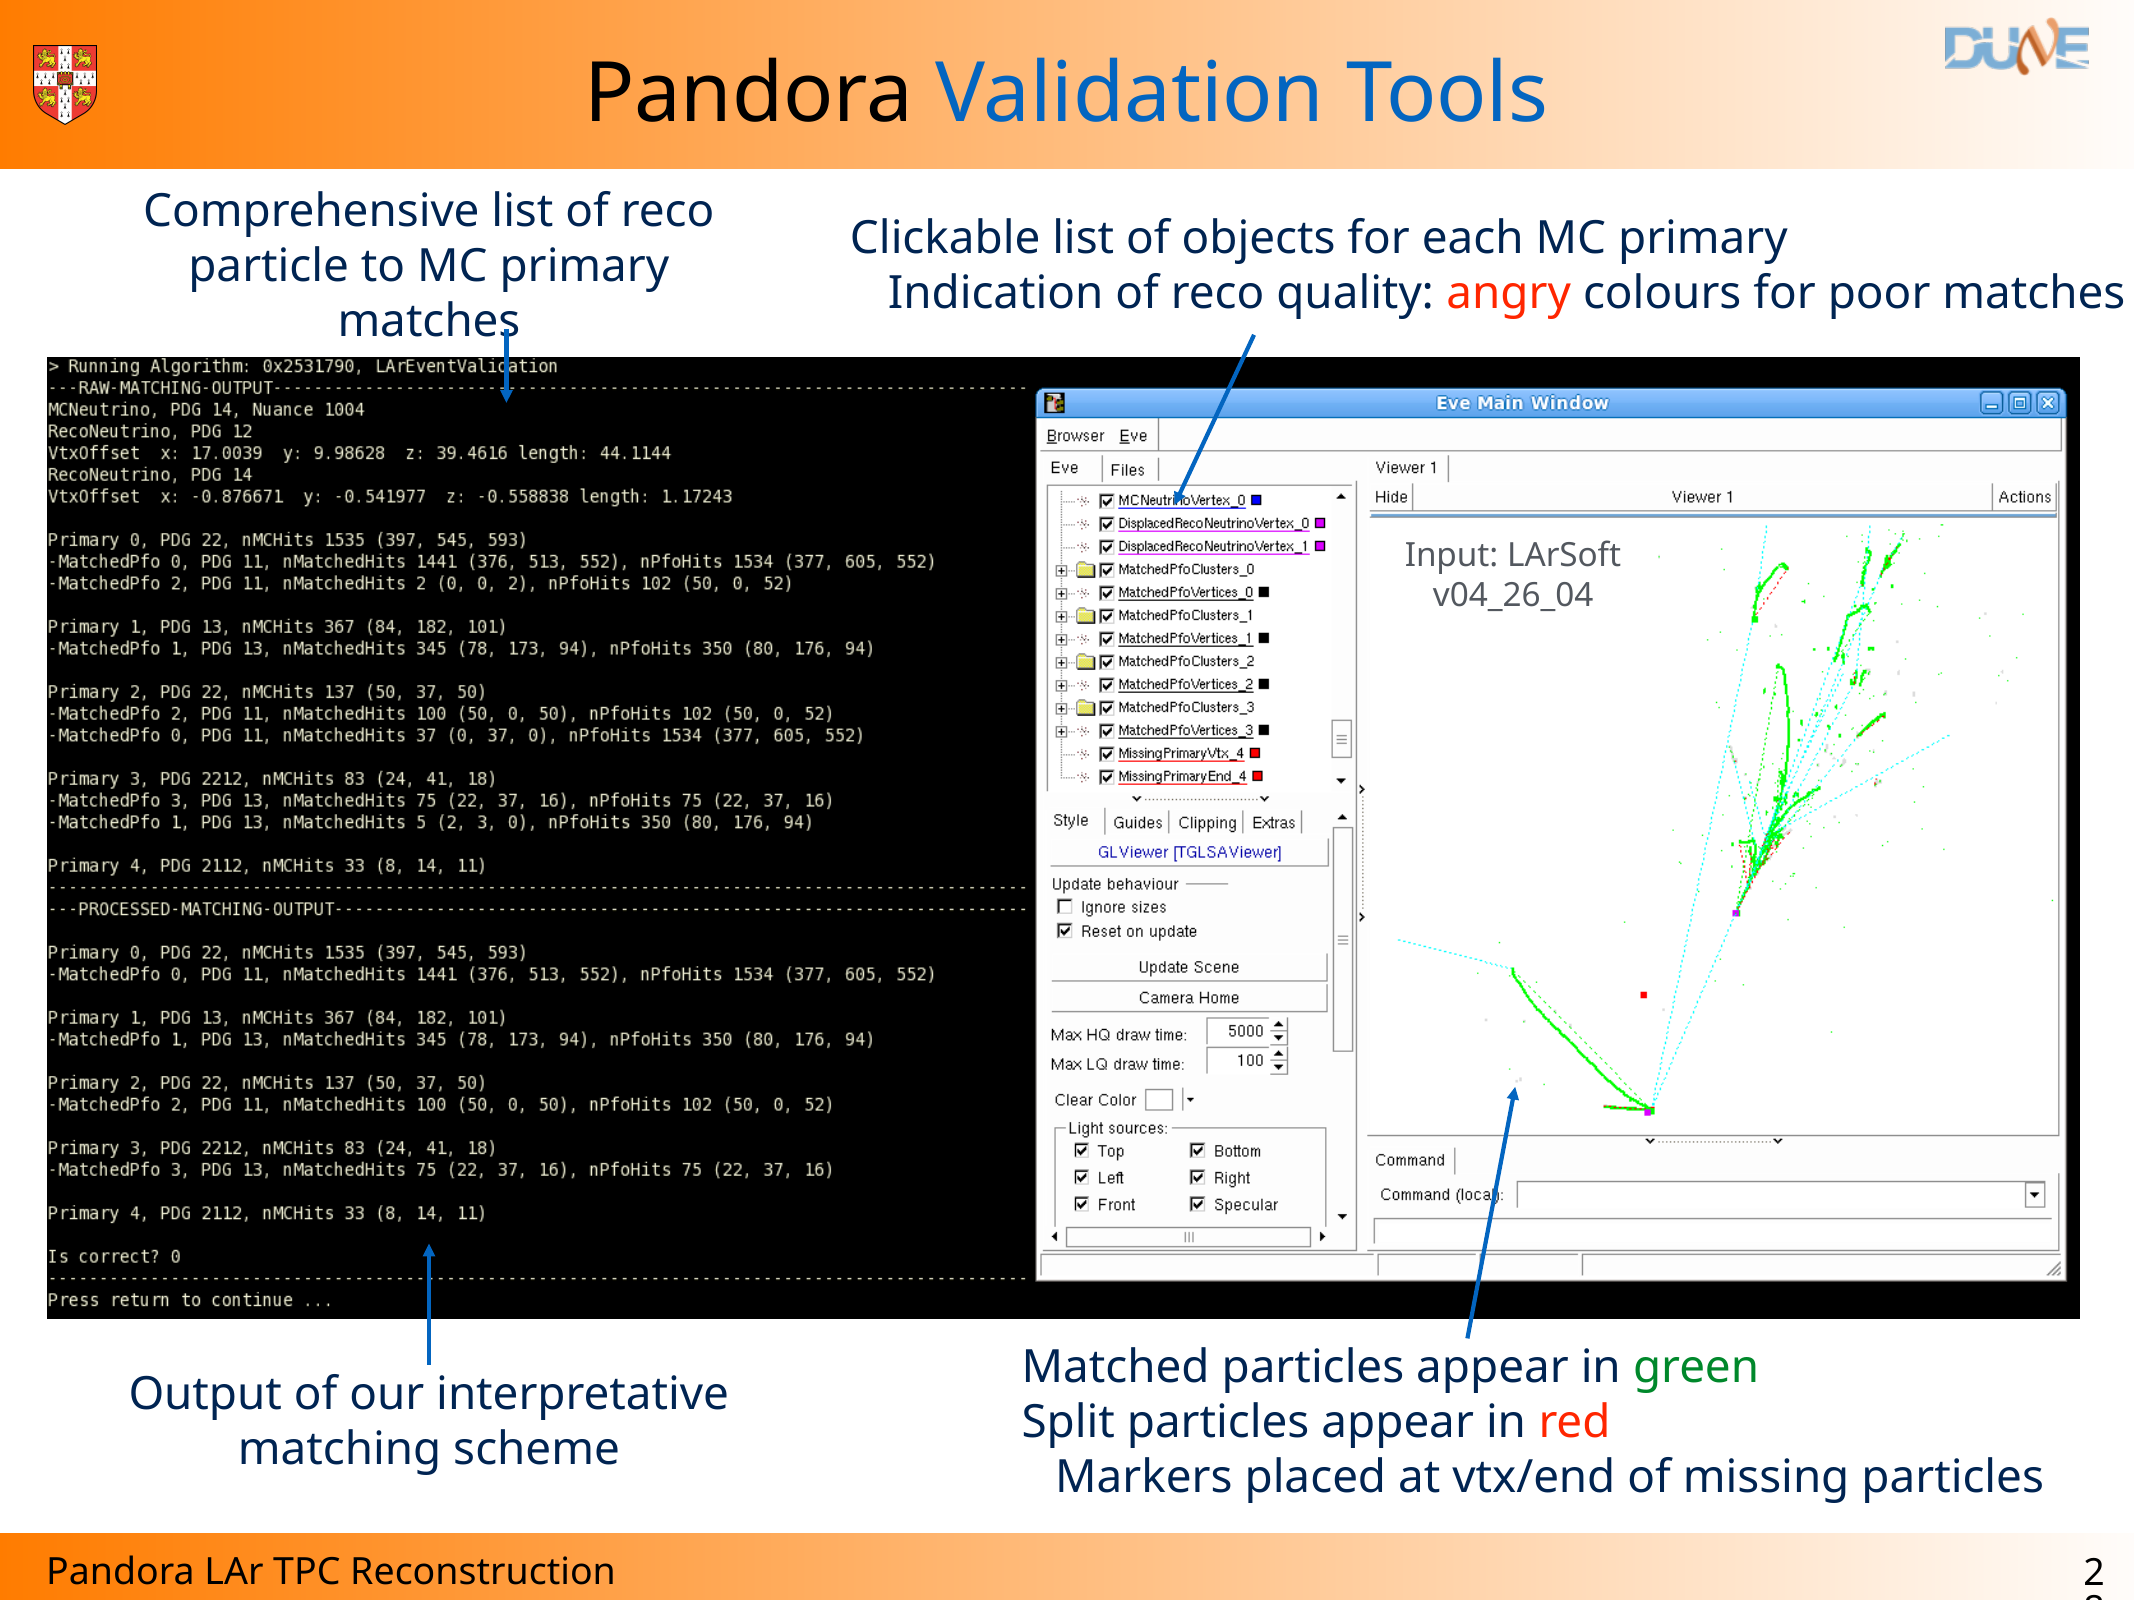

Pandora Validation Tools
Comprehensive list of reco particle to MC primary matches
Clickable list of objects for each MC primary
Indication of reco quality: angry colours for poor matches
Input: LArSoft v04_26_04
Matched particles appear in green
Split particles appear in red
Markers placed at vtx/end of missing particles
Output of our interpretative matching scheme